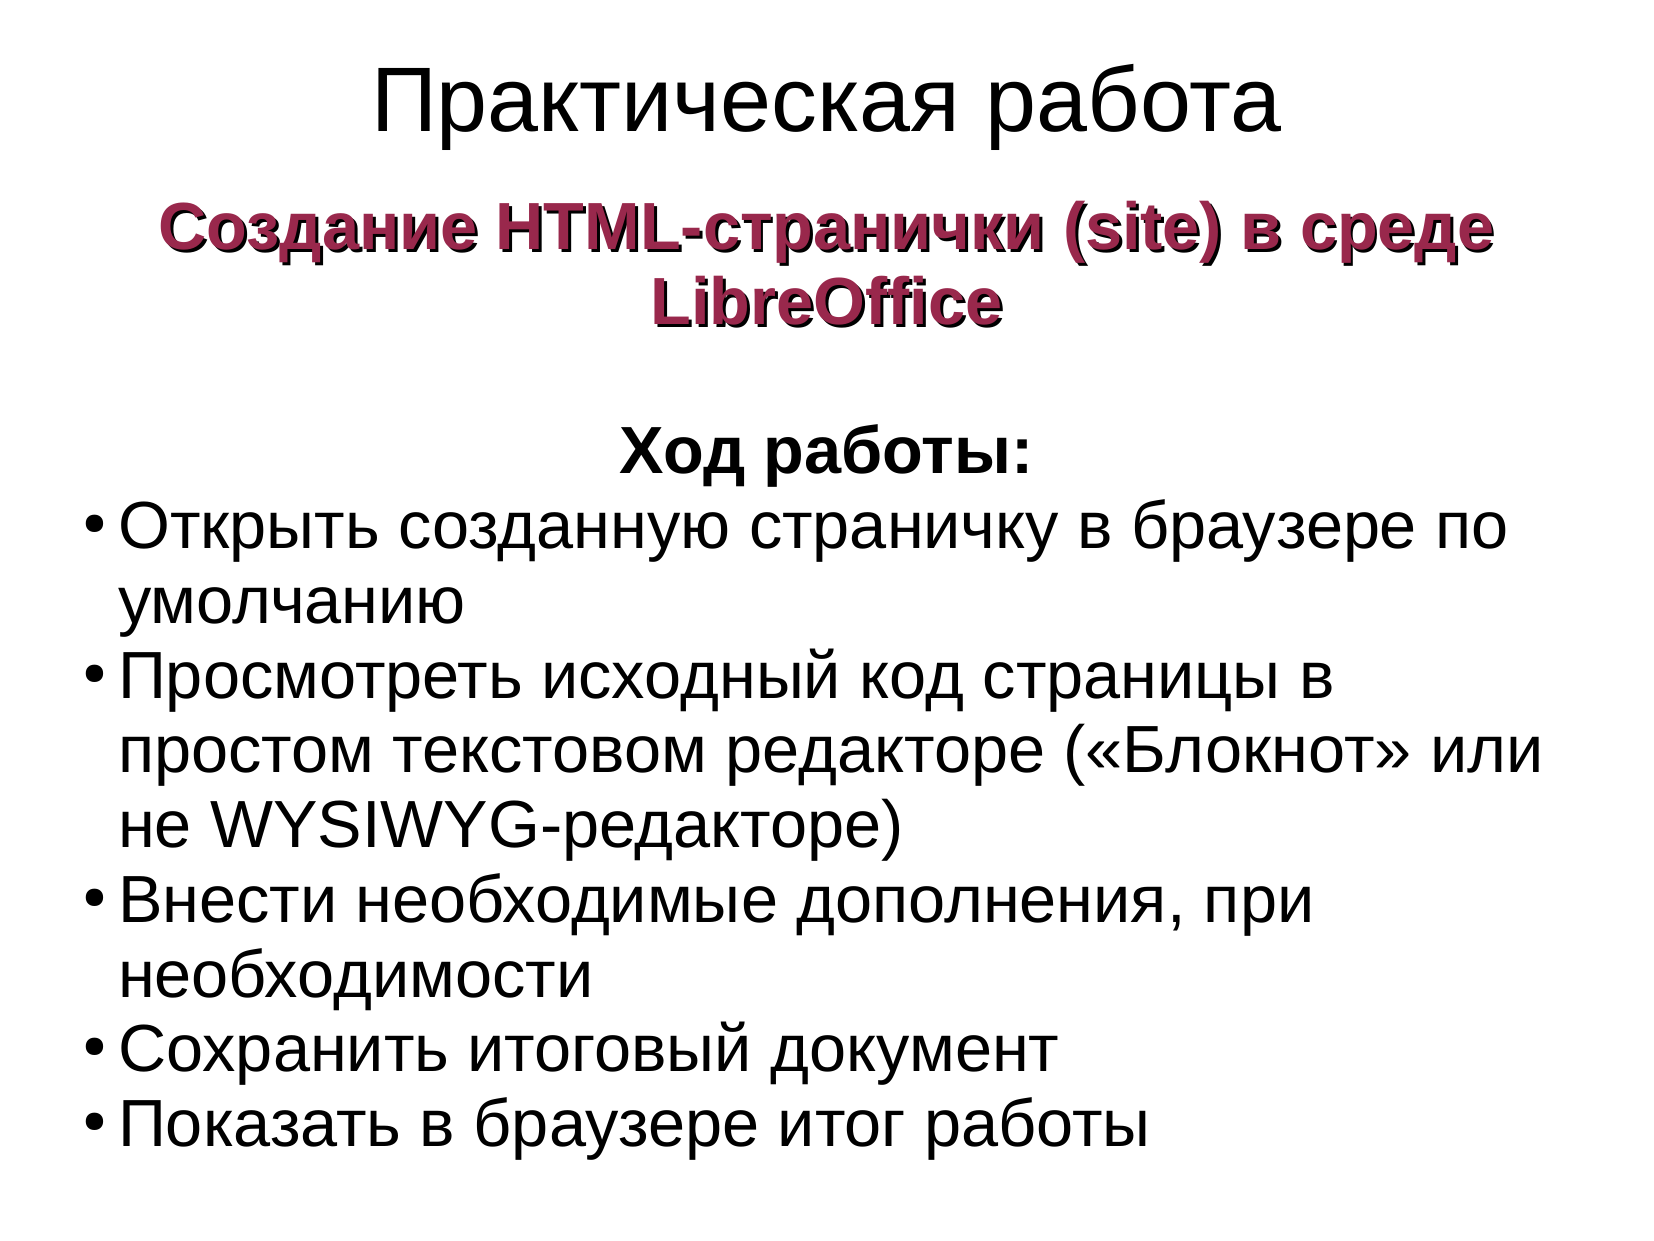

# Практическая работа
Создание HTML-странички (site) в среде LibreOffice
Ход работы:
Открыть созданную страничку в браузере по умолчанию
Просмотреть исходный код страницы в простом текстовом редакторе («Блокнот» или не WYSIWYG-редакторе)
Внести необходимые дополнения, при необходимости
Сохранить итоговый документ
Показать в браузере итог работы